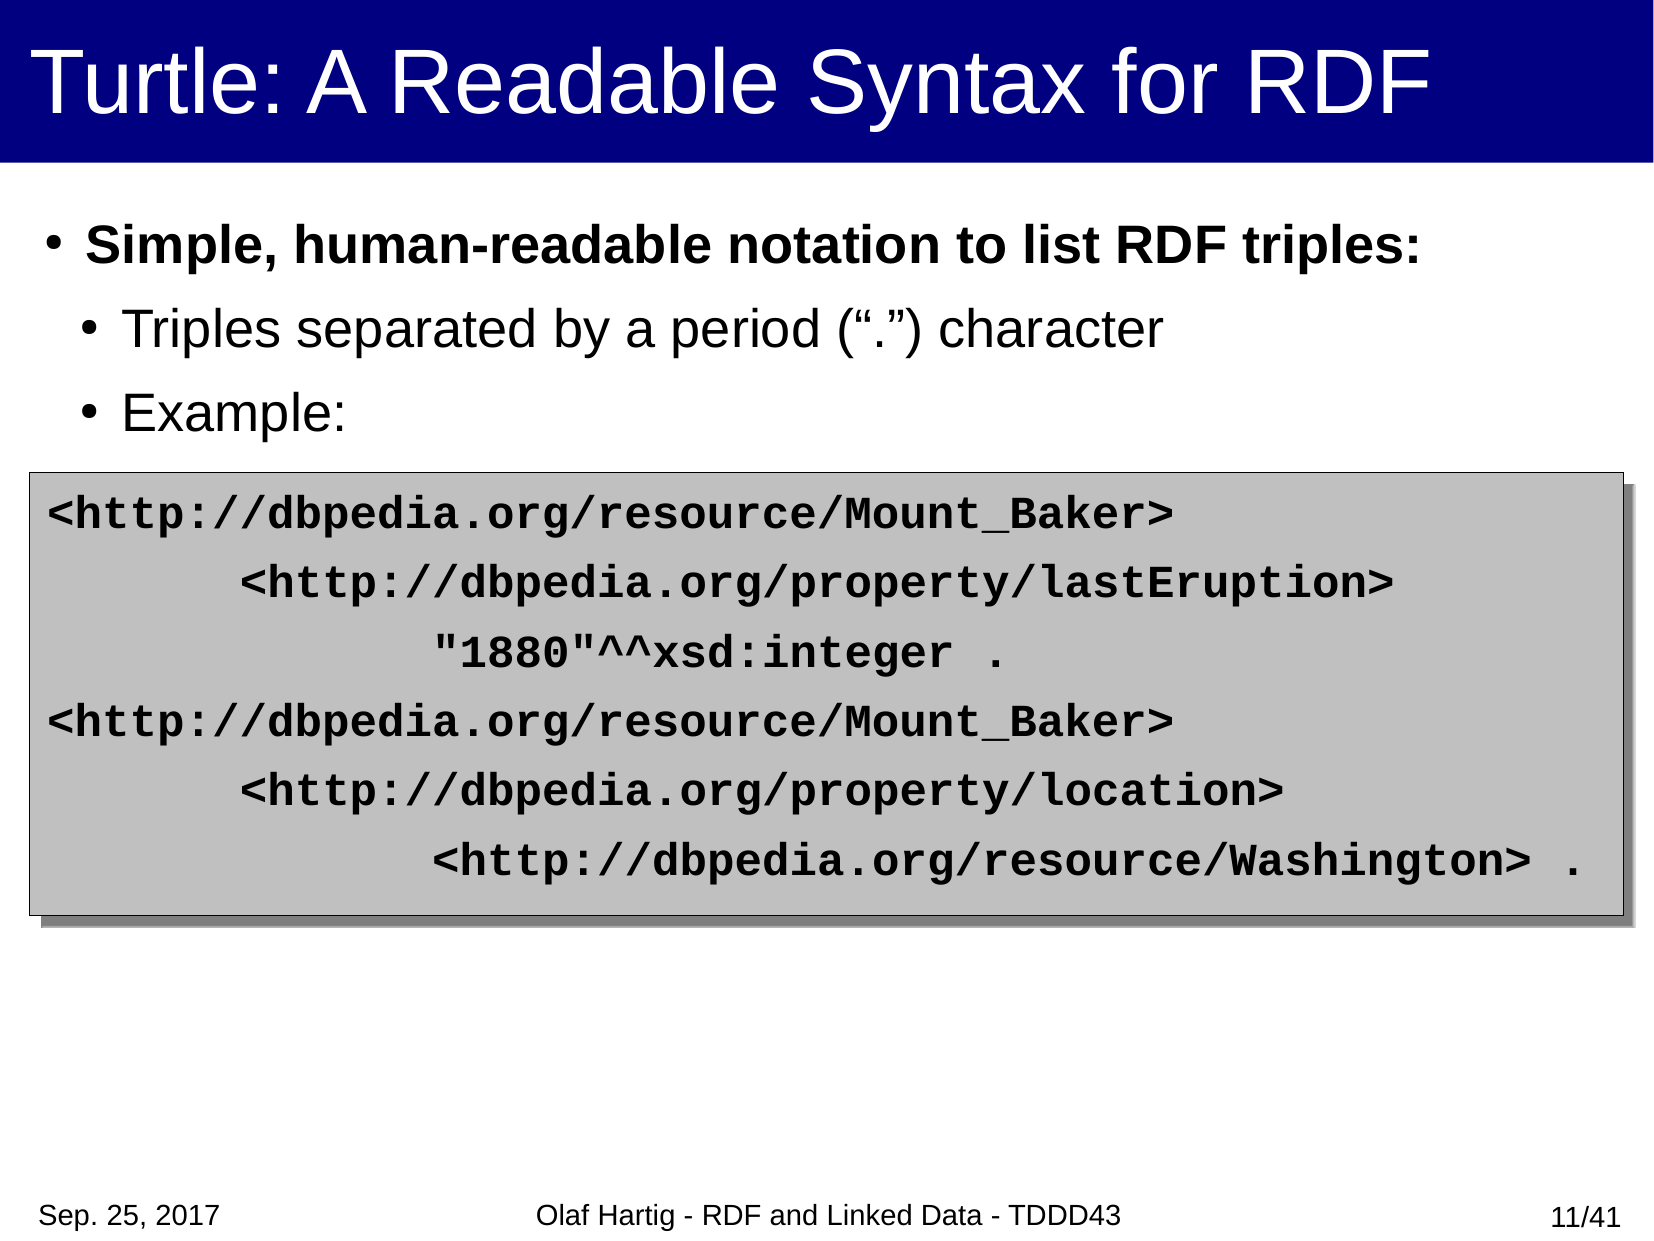

# Turtle: A Readable Syntax for RDF
Simple, human-readable notation to list RDF triples:
Triples separated by a period (“.”) character
Example:
<http://dbpedia.org/resource/Mount_Baker>
 <http://dbpedia.org/property/lastEruption>
 "1880"^^xsd:integer .
<http://dbpedia.org/resource/Mount_Baker>
 <http://dbpedia.org/property/location>
 <http://dbpedia.org/resource/Washington> .
Sep. 25, 2017
Olaf Hartig - RDF and Linked Data - TDDD43
11